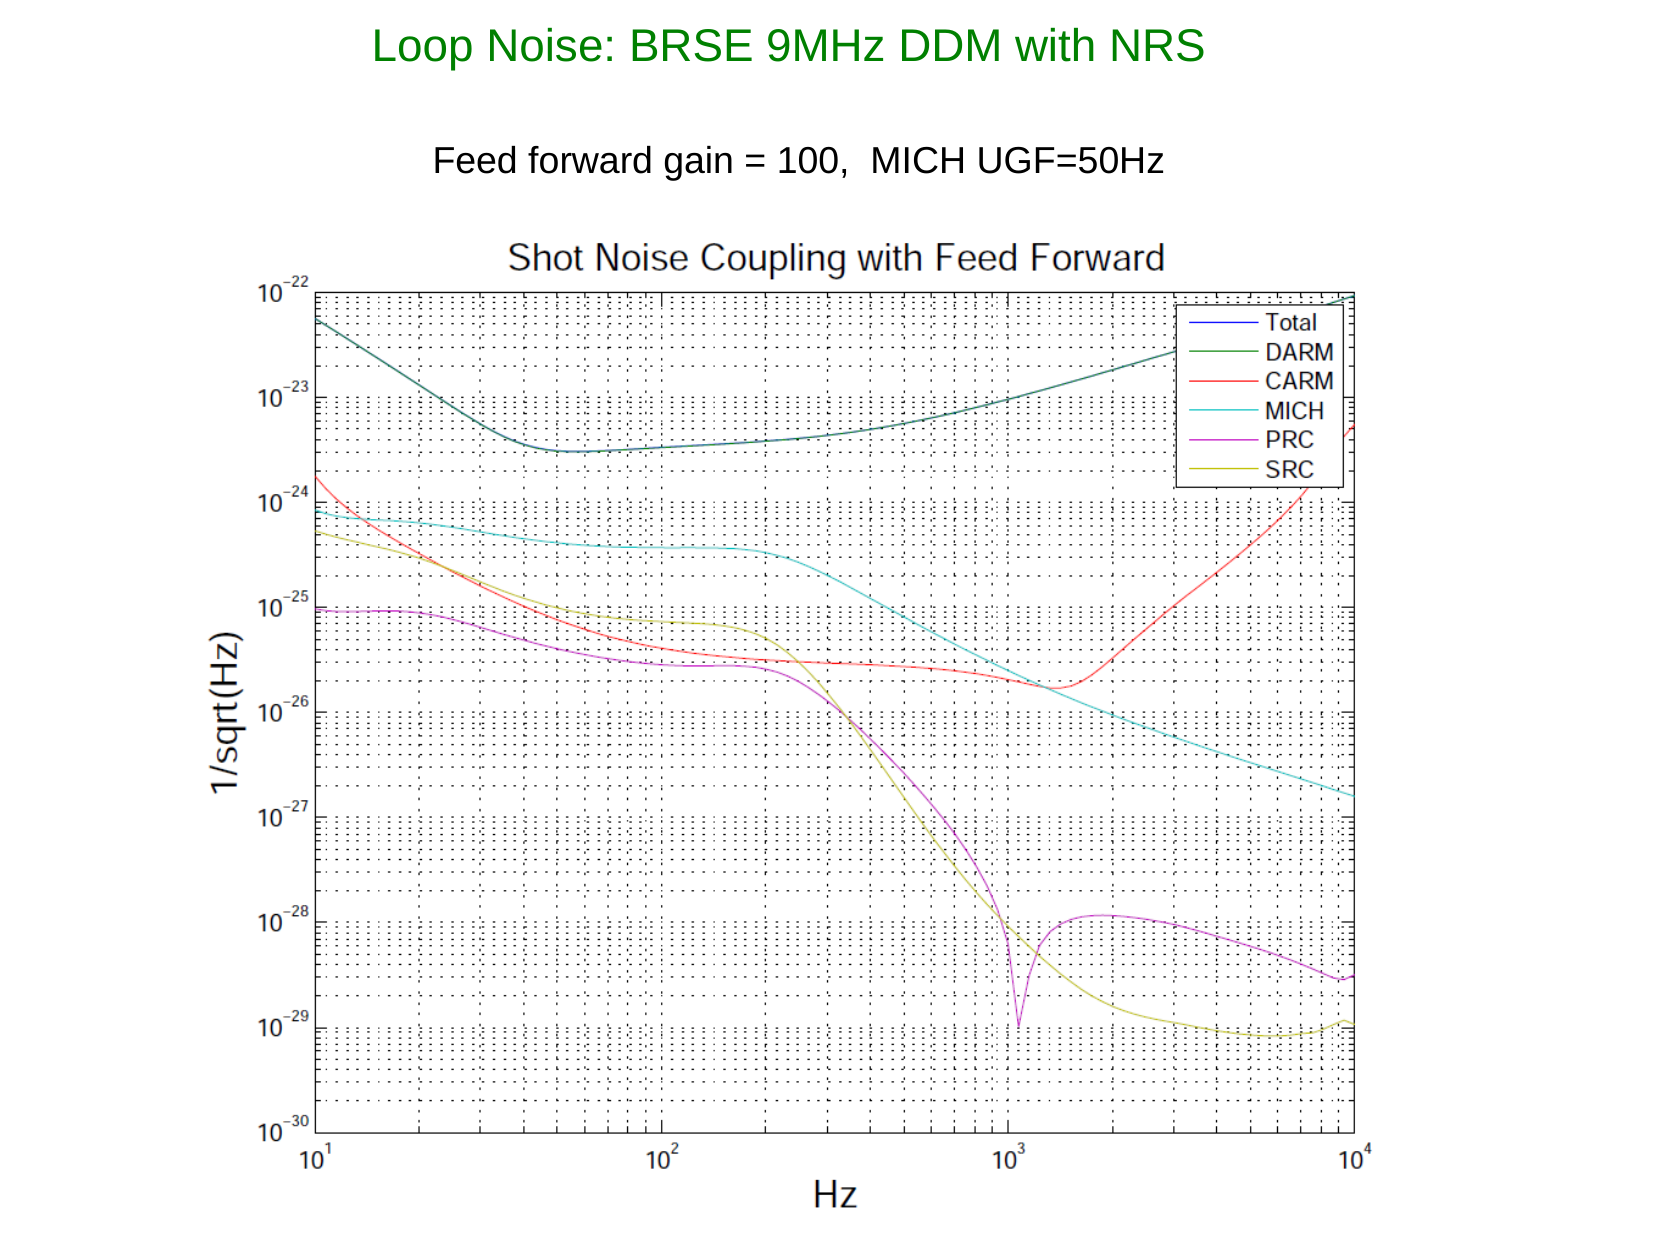

Loop Noise: BRSE 9MHz DDM with NRS
Feed forward gain = 100, MICH UGF=50Hz